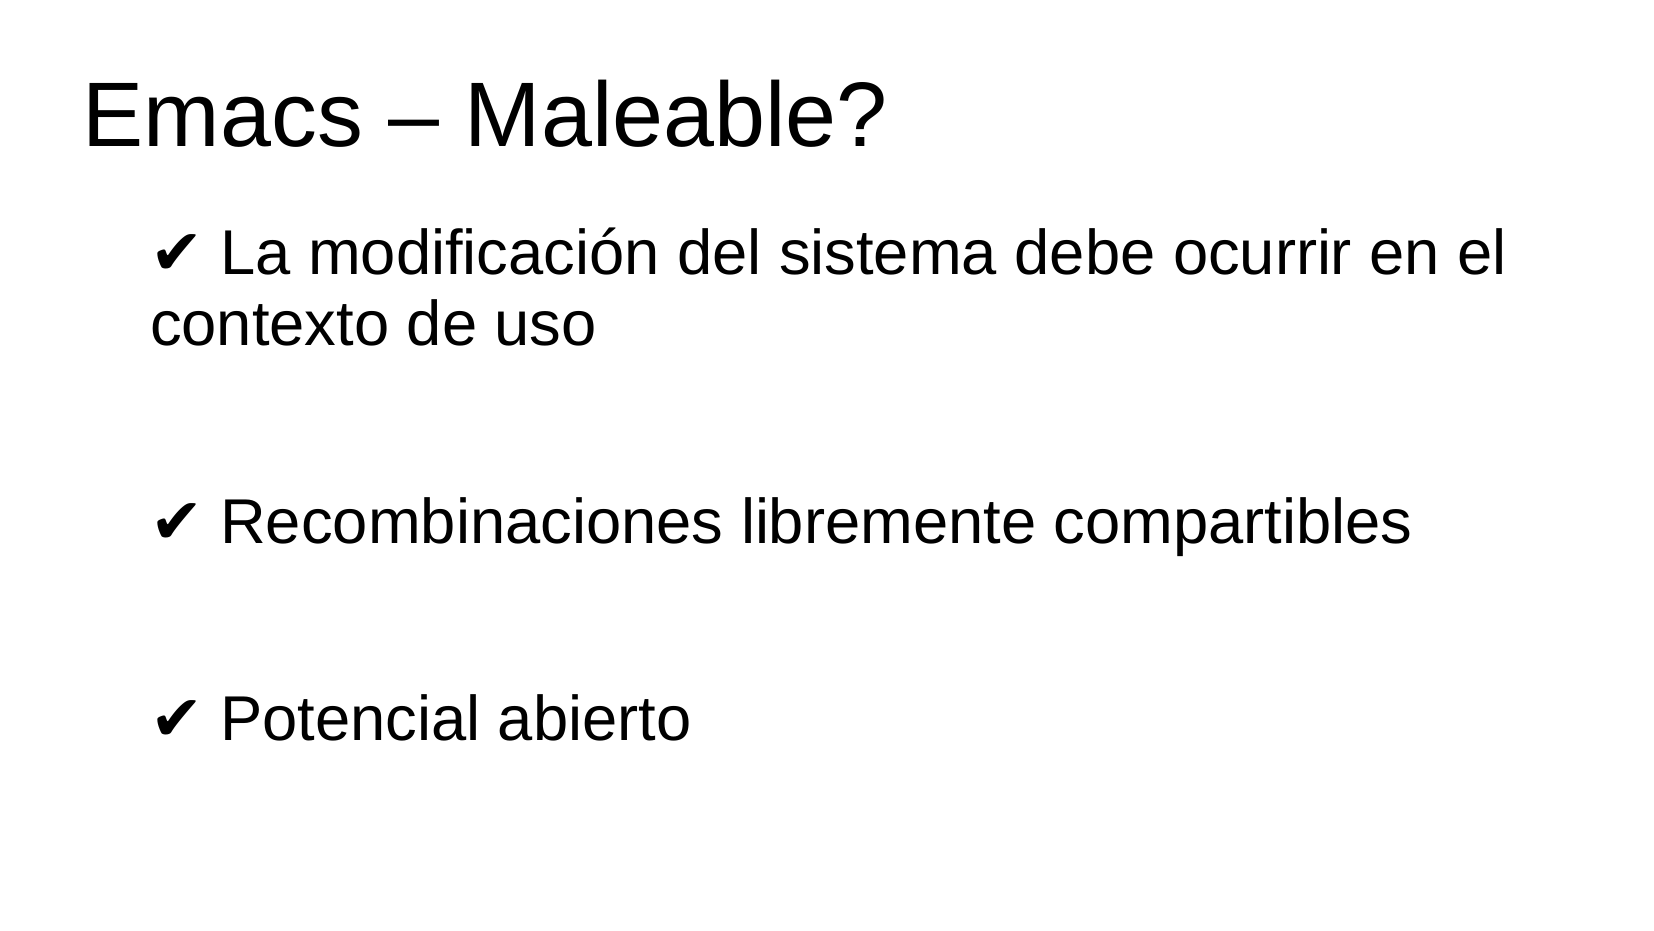

# Emacs – Maleable?
✔ La modificación del sistema debe ocurrir en el contexto de uso
✔ Recombinaciones libremente compartibles
✔ Potencial abierto